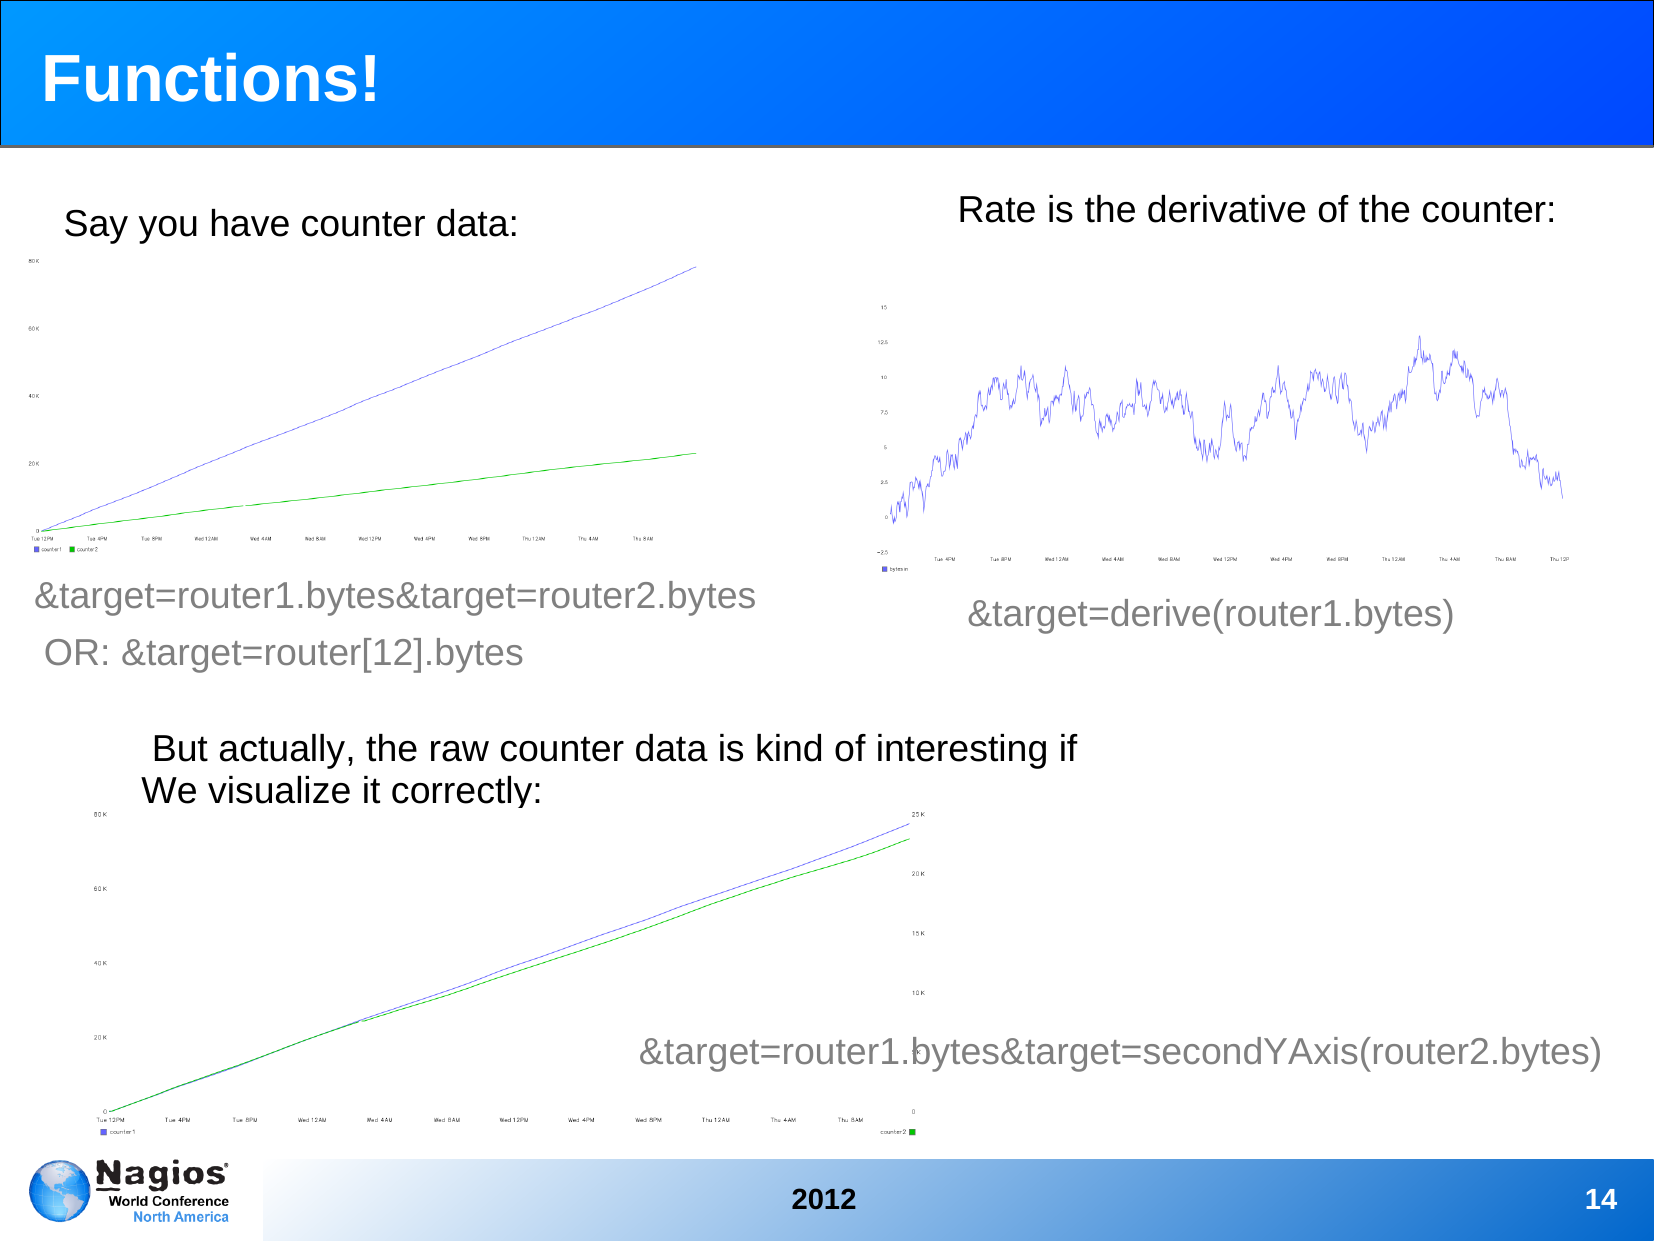

# Functions!
Rate is the derivative of the counter:
Say you have counter data:
&target=router1.bytes&target=router2.bytes
&target=derive(router1.bytes)
OR: &target=router[12].bytes
 But actually, the raw counter data is kind of interesting if
We visualize it correctly:
&target=router1.bytes&target=secondYAxis(router2.bytes)
2011
14